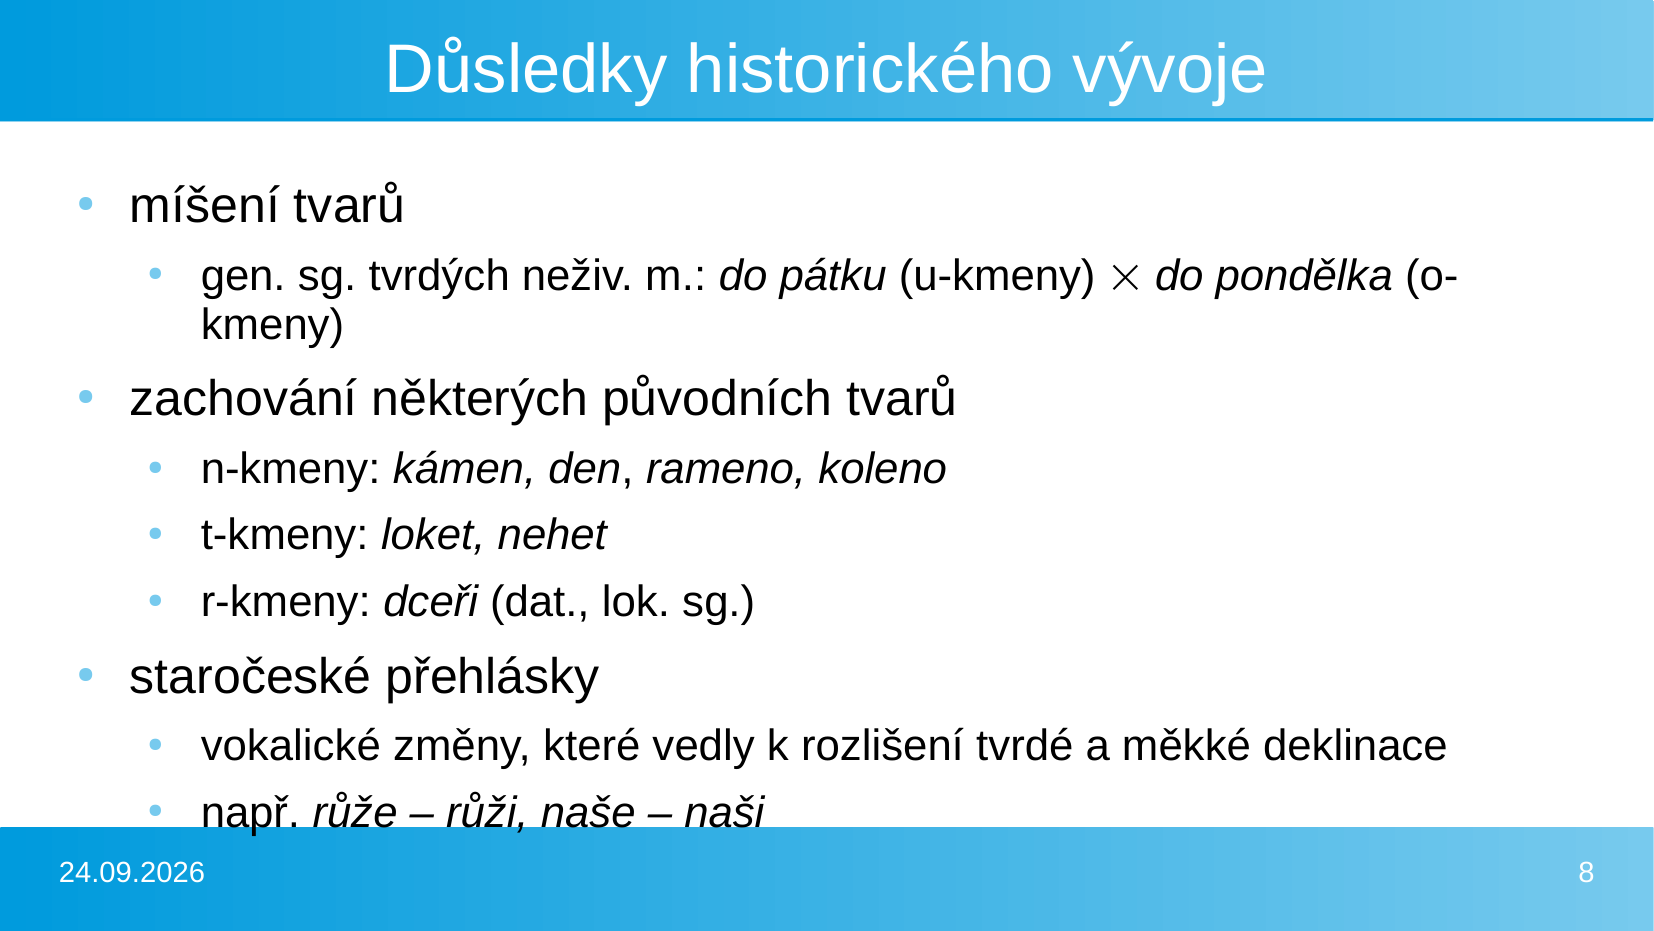

# Důsledky historického vývoje
míšení tvarů
gen. sg. tvrdých neživ. m.: do pátku (u-kmeny)  do pondělka (o-kmeny)
zachování některých původních tvarů
n-kmeny: kámen, den, rameno, koleno
t-kmeny: loket, nehet
r-kmeny: dceři (dat., lok. sg.)
staročeské přehlásky
vokalické změny, které vedly k rozlišení tvrdé a měkké deklinace
např. růže – růži, naše – naši
8